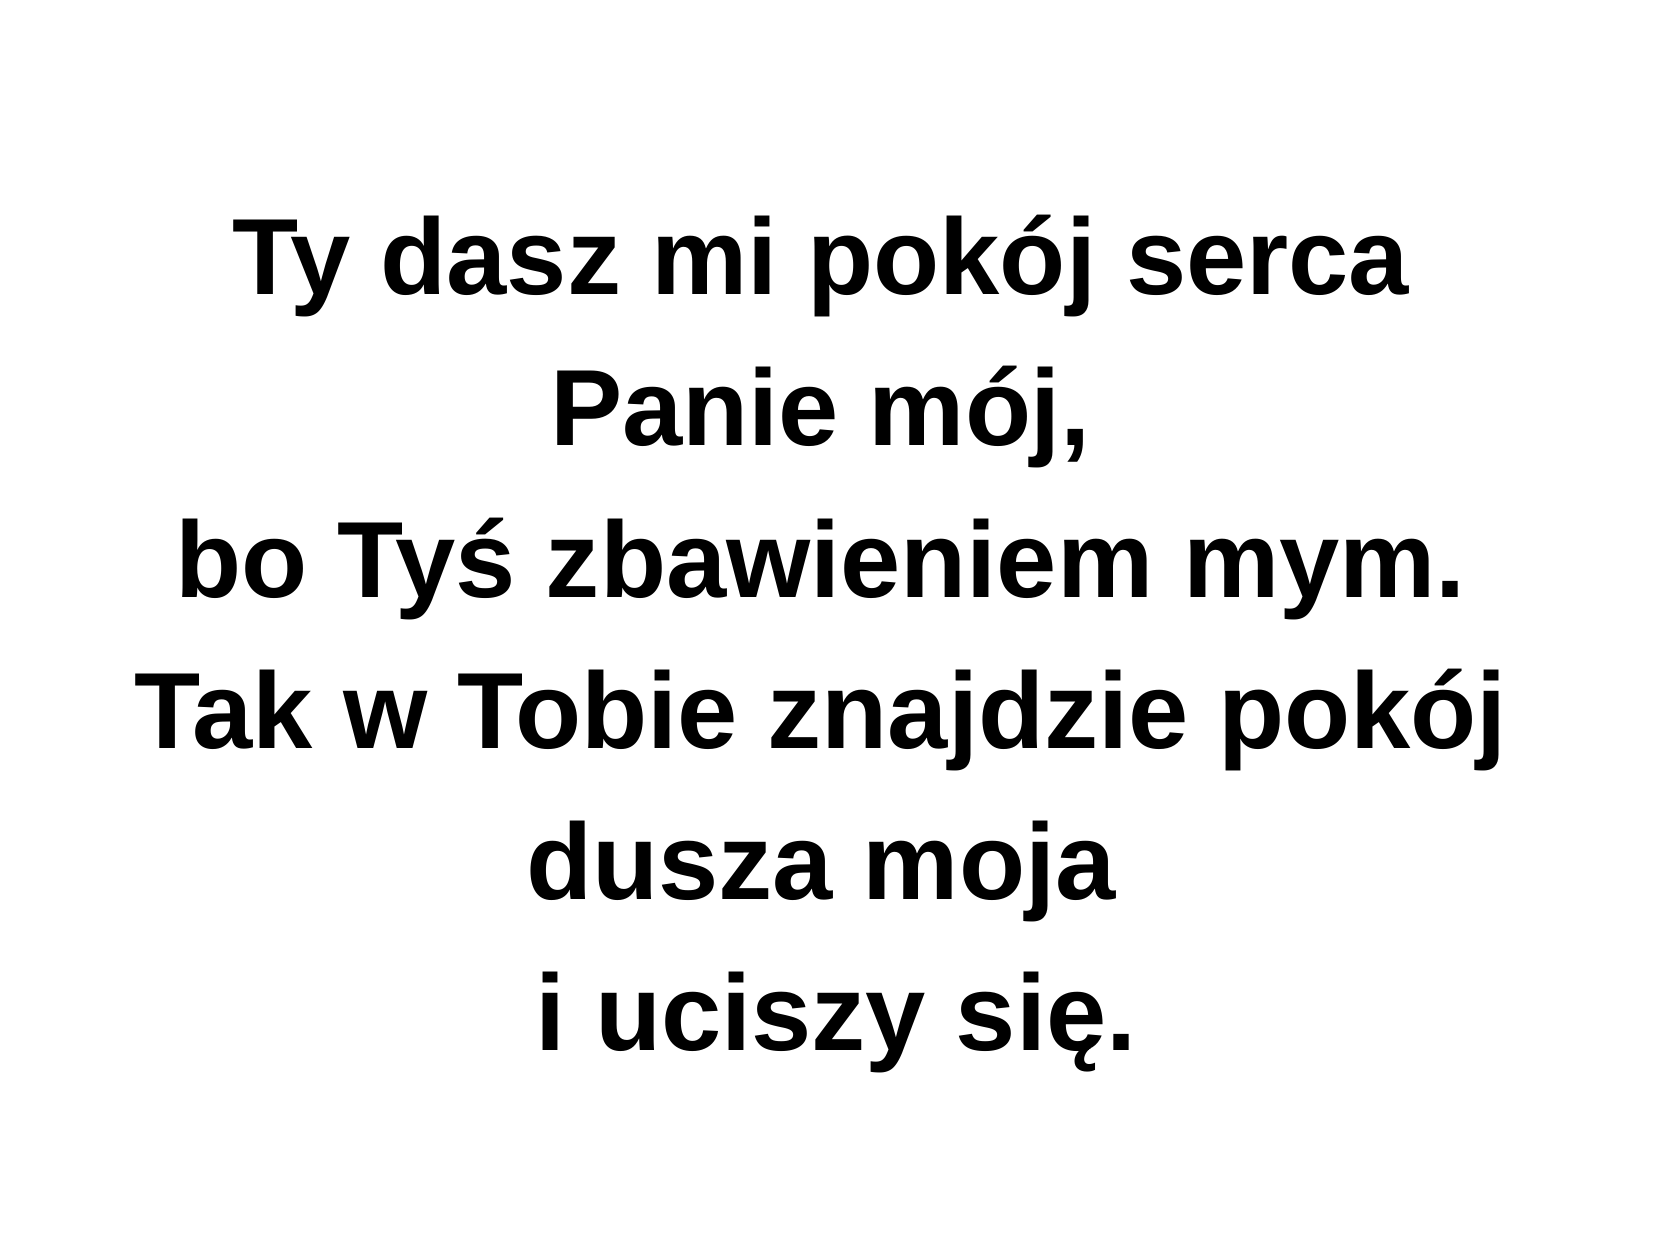

# Ty dasz mi pokój serca
Panie mój,
bo Tyś zbawieniem mym.
Tak w Tobie znajdzie pokój dusza moja
 i uciszy się.